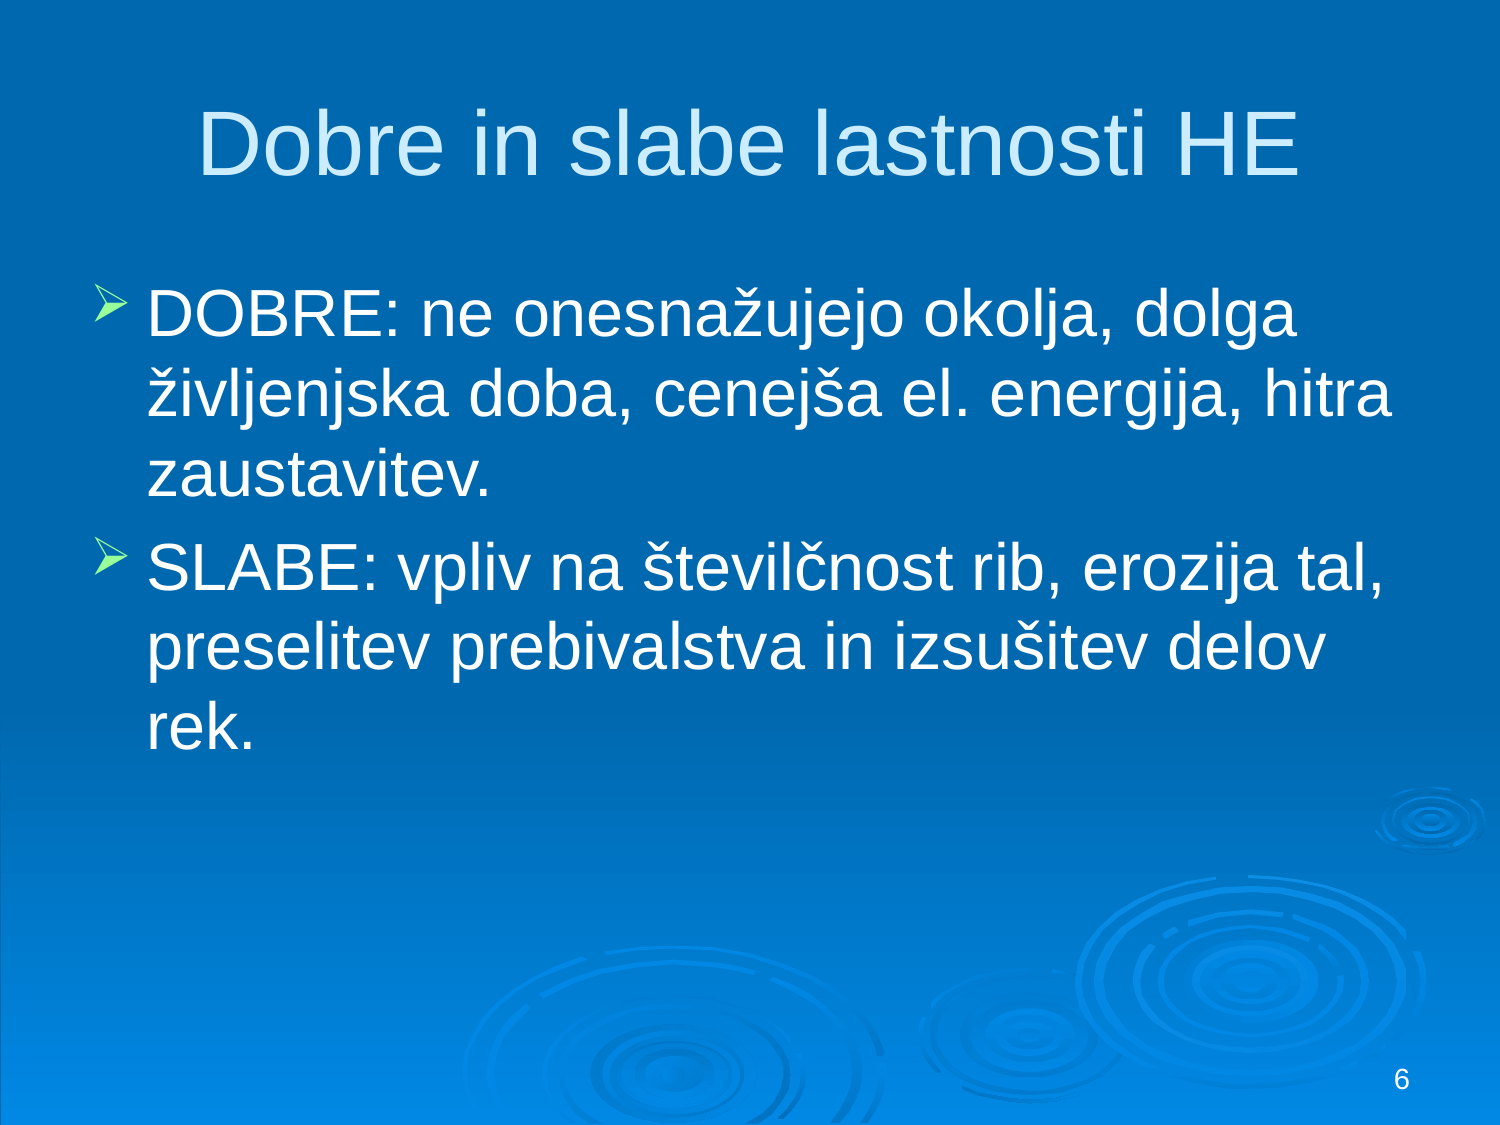

# Dobre in slabe lastnosti HE
DOBRE: ne onesnažujejo okolja, dolga življenjska doba, cenejša el. energija, hitra zaustavitev.
SLABE: vpliv na številčnost rib, erozija tal, preselitev prebivalstva in izsušitev delov rek.